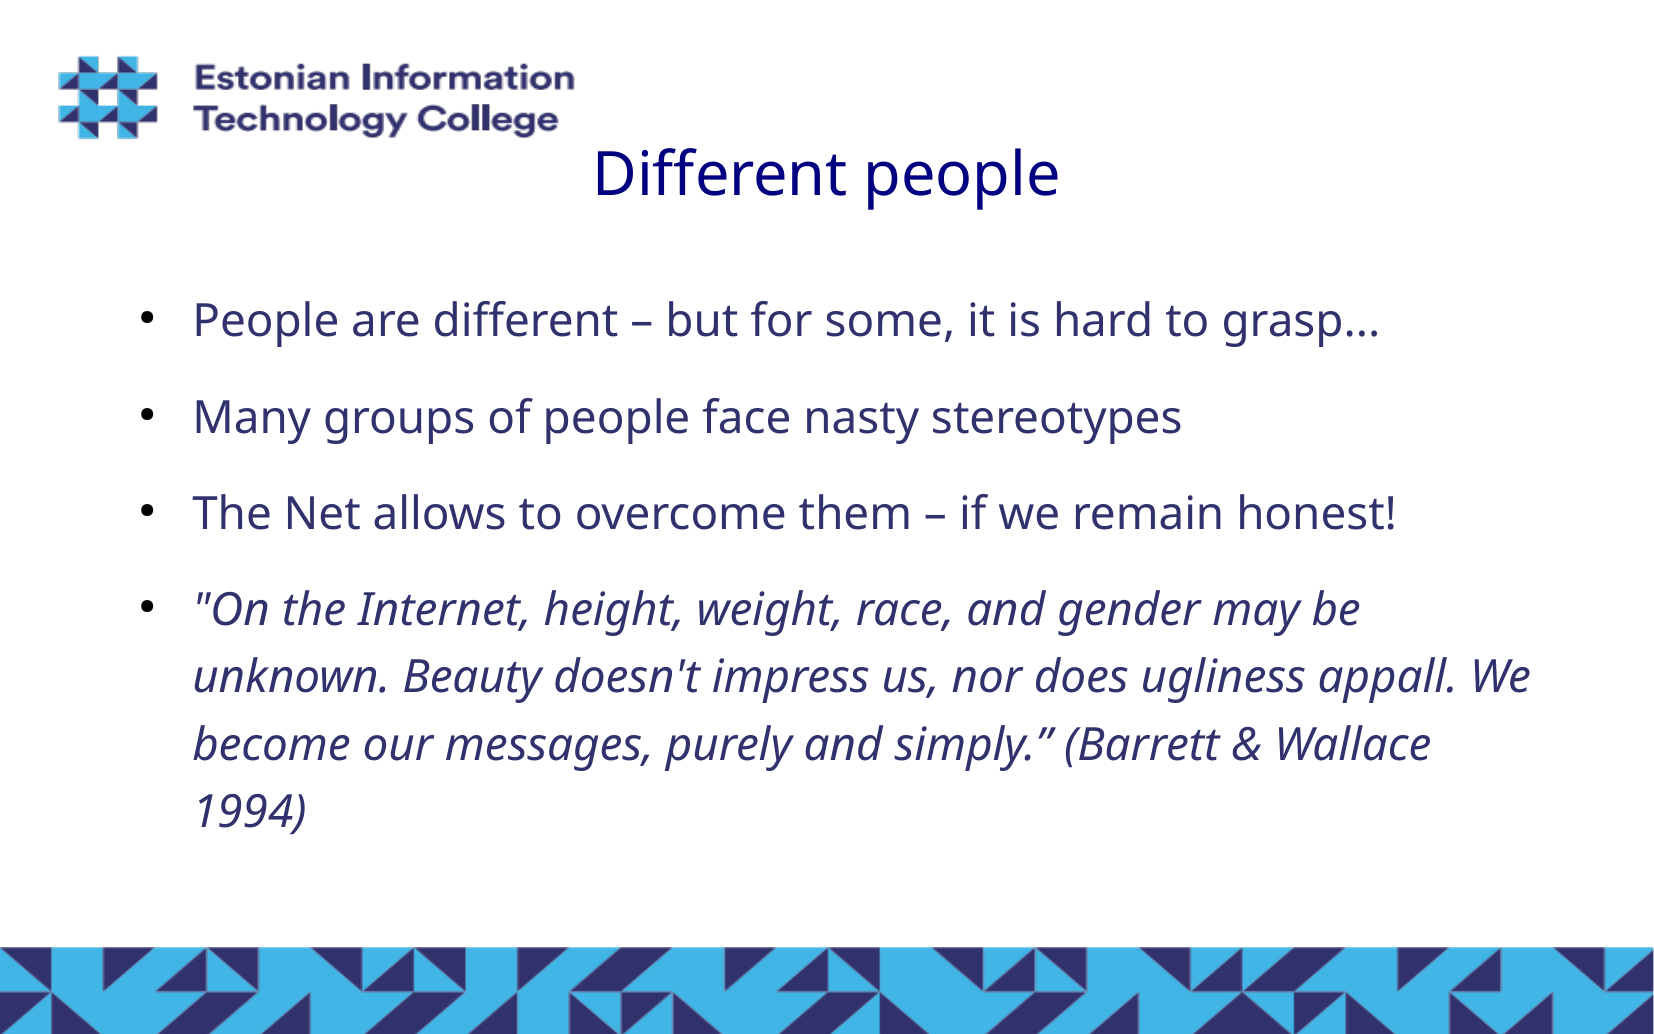

# Different people
People are different – but for some, it is hard to grasp...
Many groups of people face nasty stereotypes
The Net allows to overcome them – if we remain honest!
"On the Internet, height, weight, race, and gender may be unknown. Beauty doesn't impress us, nor does ugliness appall. We become our messages, purely and simply.” (Barrett & Wallace 1994)